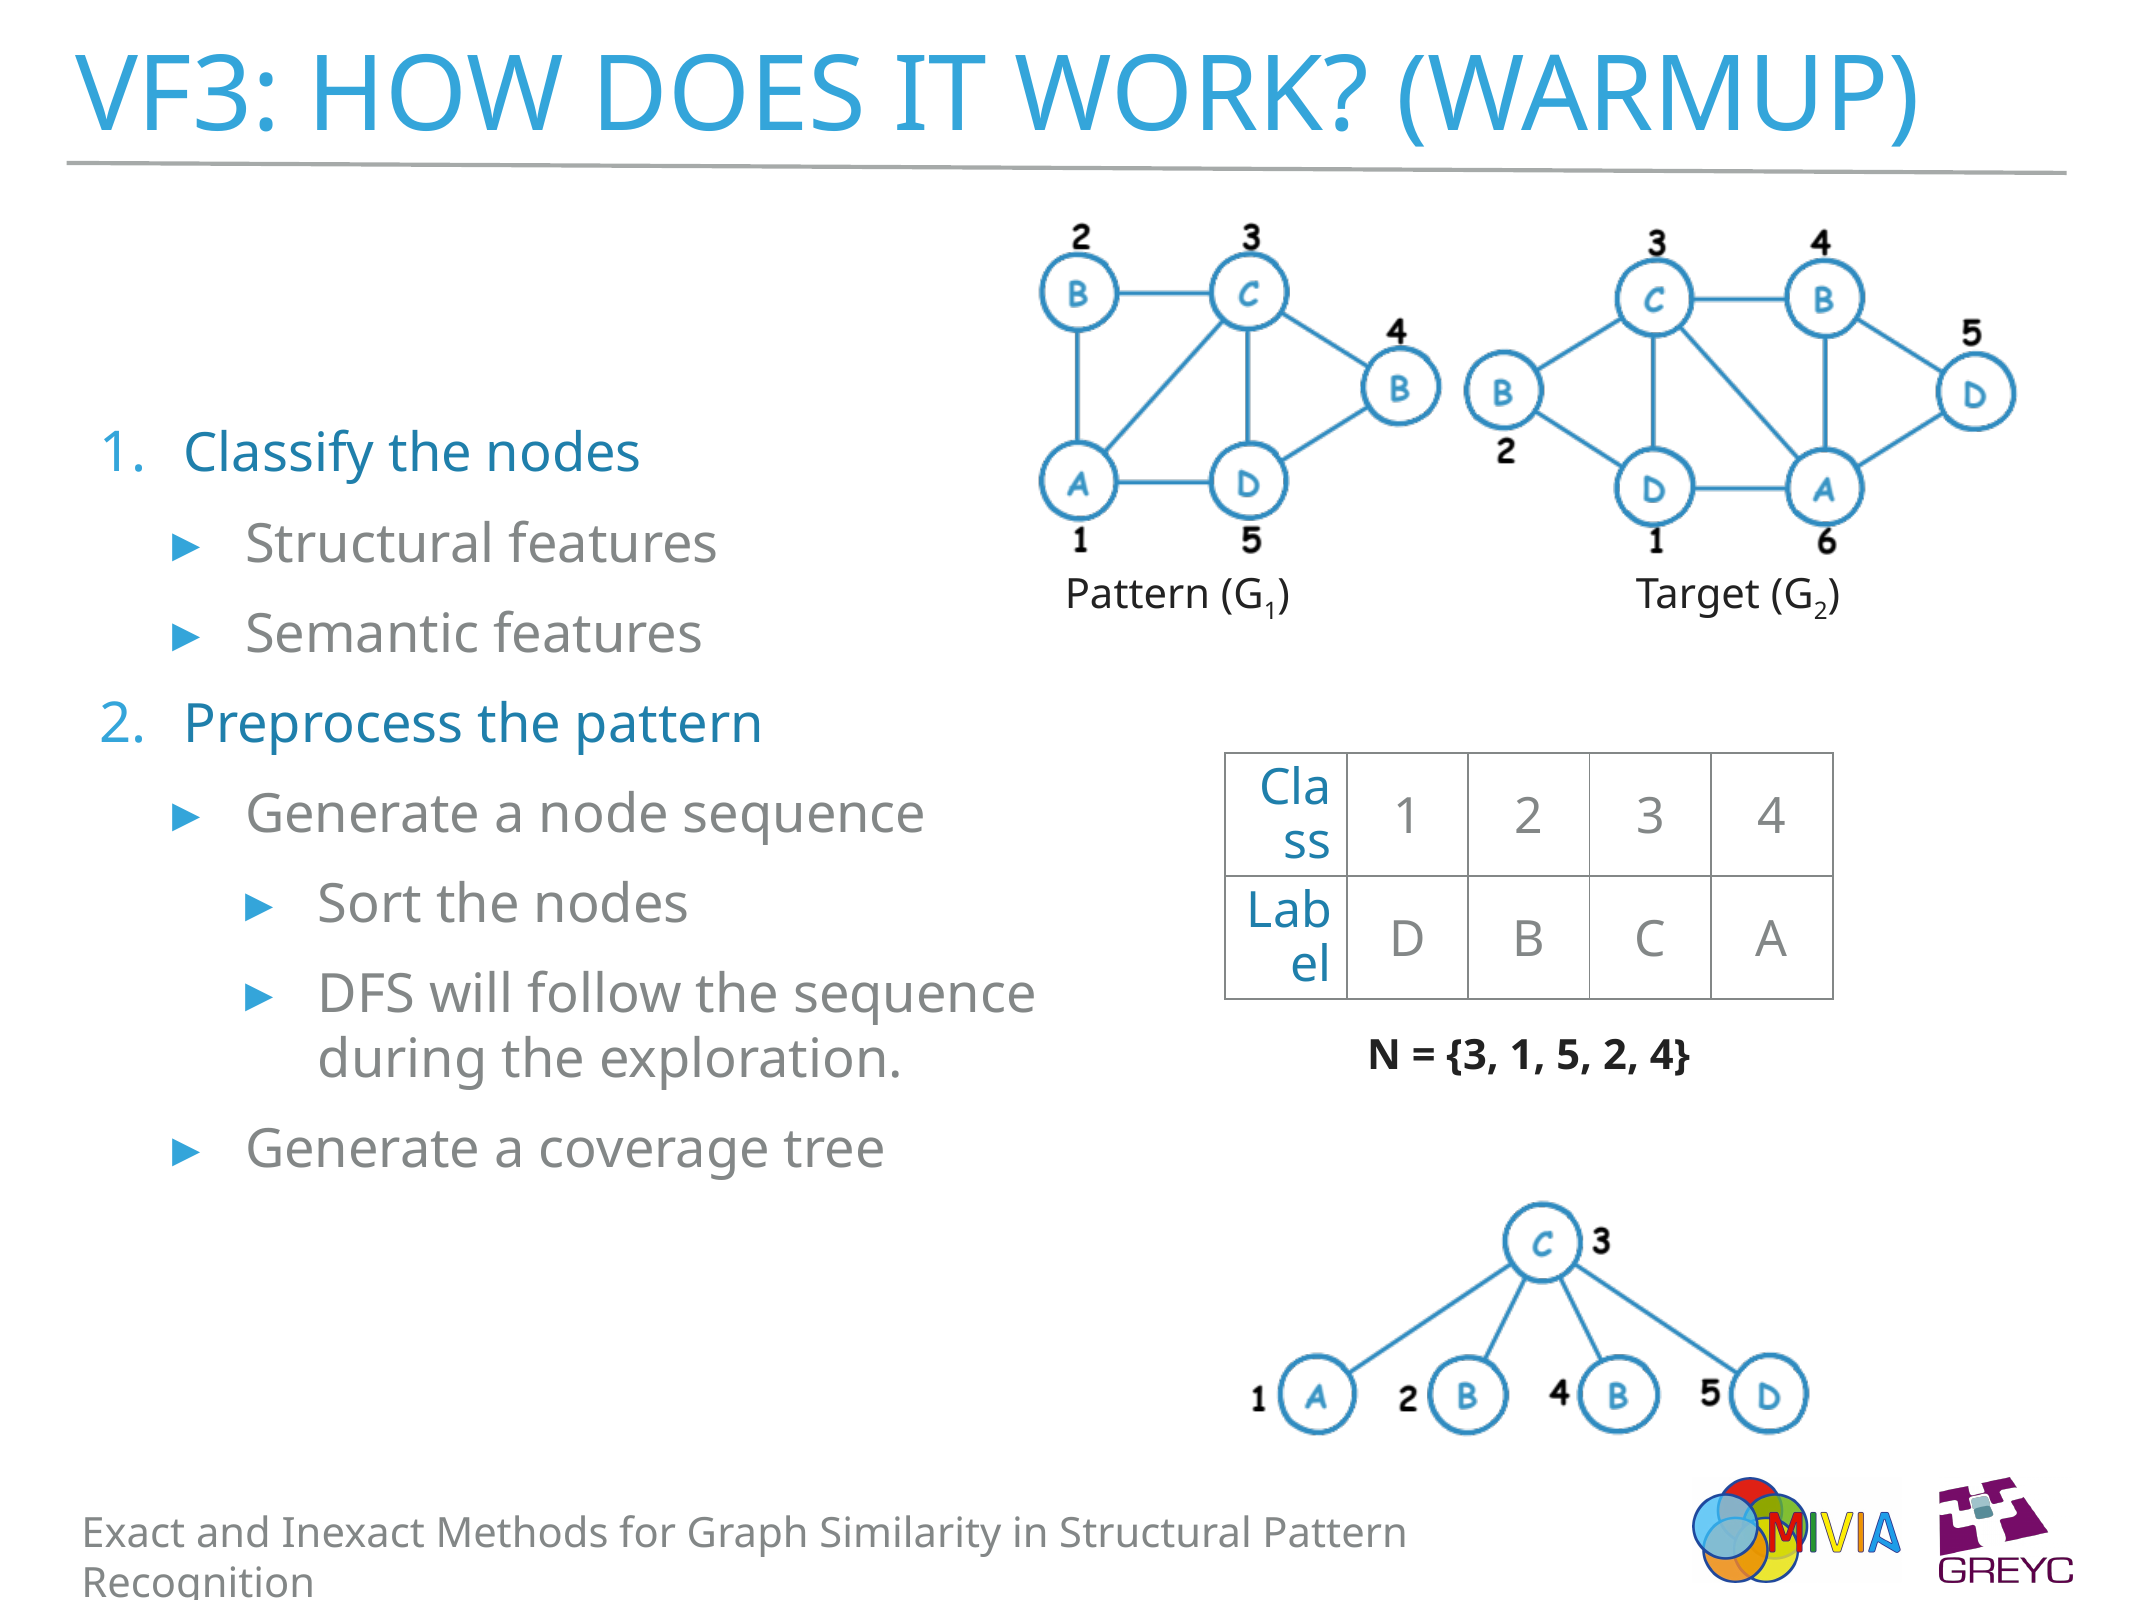

# VF3: HoW DOES IT WORK? (WARMUP)
Classify the nodes
Structural features
Semantic features
Preprocess the pattern
Generate a node sequence
Sort the nodes
DFS will follow the sequence during the exploration.
Generate a coverage tree
Pattern (G1)
Target (G2)
| Class | 1 | 2 | 3 | 4 |
| --- | --- | --- | --- | --- |
| Label | D | B | C | A |
N = {3, 1, 5, 2, 4}